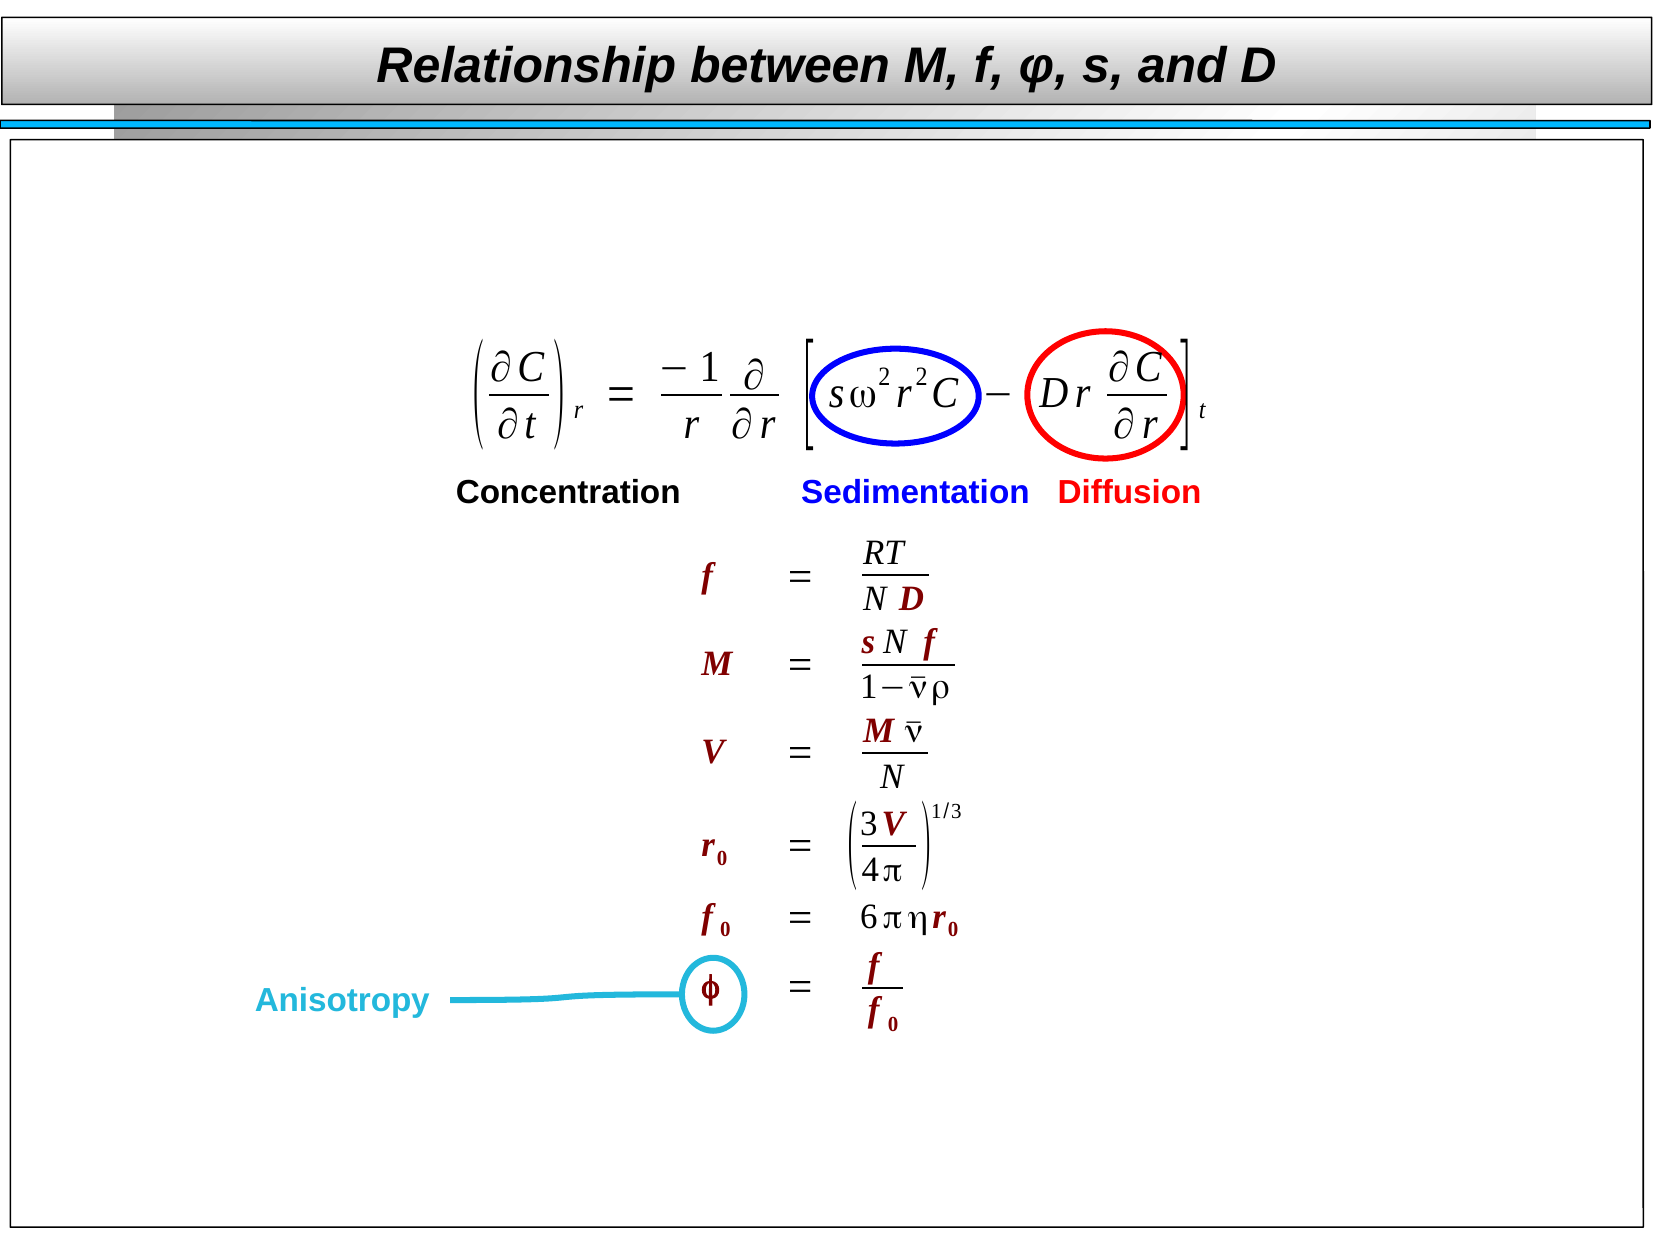

Relationship between M, f, φ, s, and D
Concentration Sedimentation Diffusion
Anisotropy